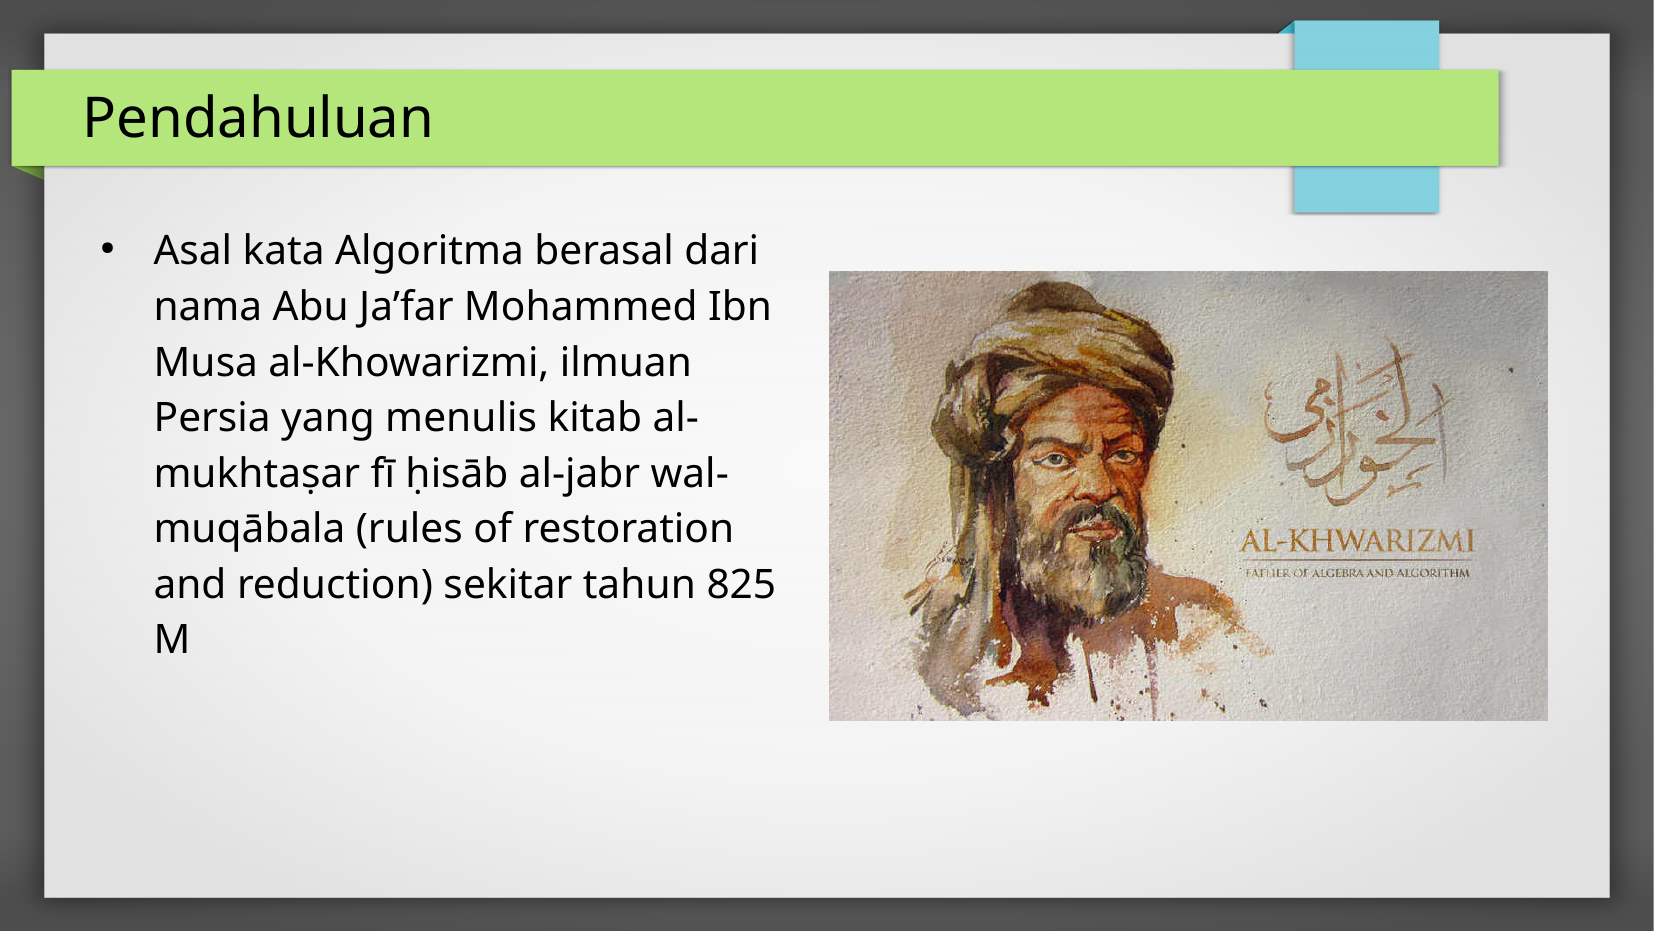

# Pendahuluan
Asal kata Algoritma berasal dari nama Abu Ja’far Mohammed Ibn Musa al-Khowarizmi, ilmuan Persia yang menulis kitab al-mukhtaṣar fī ḥisāb al-jabr wal-muqābala (rules of restoration and reduction) sekitar tahun 825 M